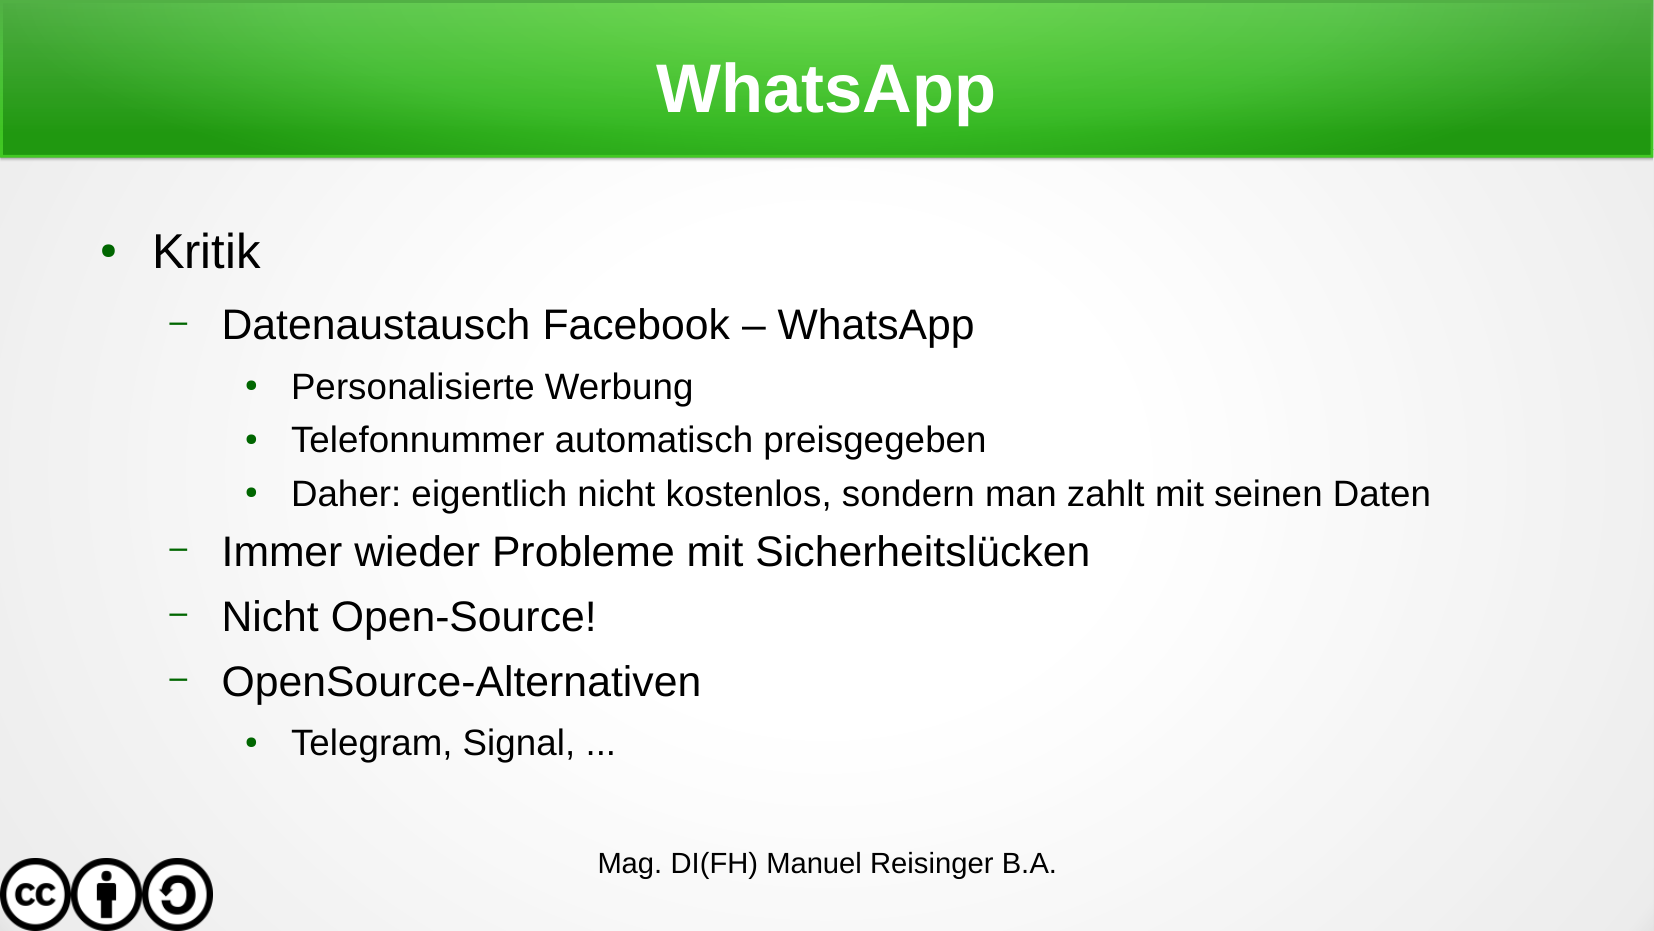

# WhatsApp
Kritik
Datenaustausch Facebook – WhatsApp
Personalisierte Werbung
Telefonnummer automatisch preisgegeben
Daher: eigentlich nicht kostenlos, sondern man zahlt mit seinen Daten
Immer wieder Probleme mit Sicherheitslücken
Nicht Open-Source!
OpenSource-Alternativen
Telegram, Signal, ...